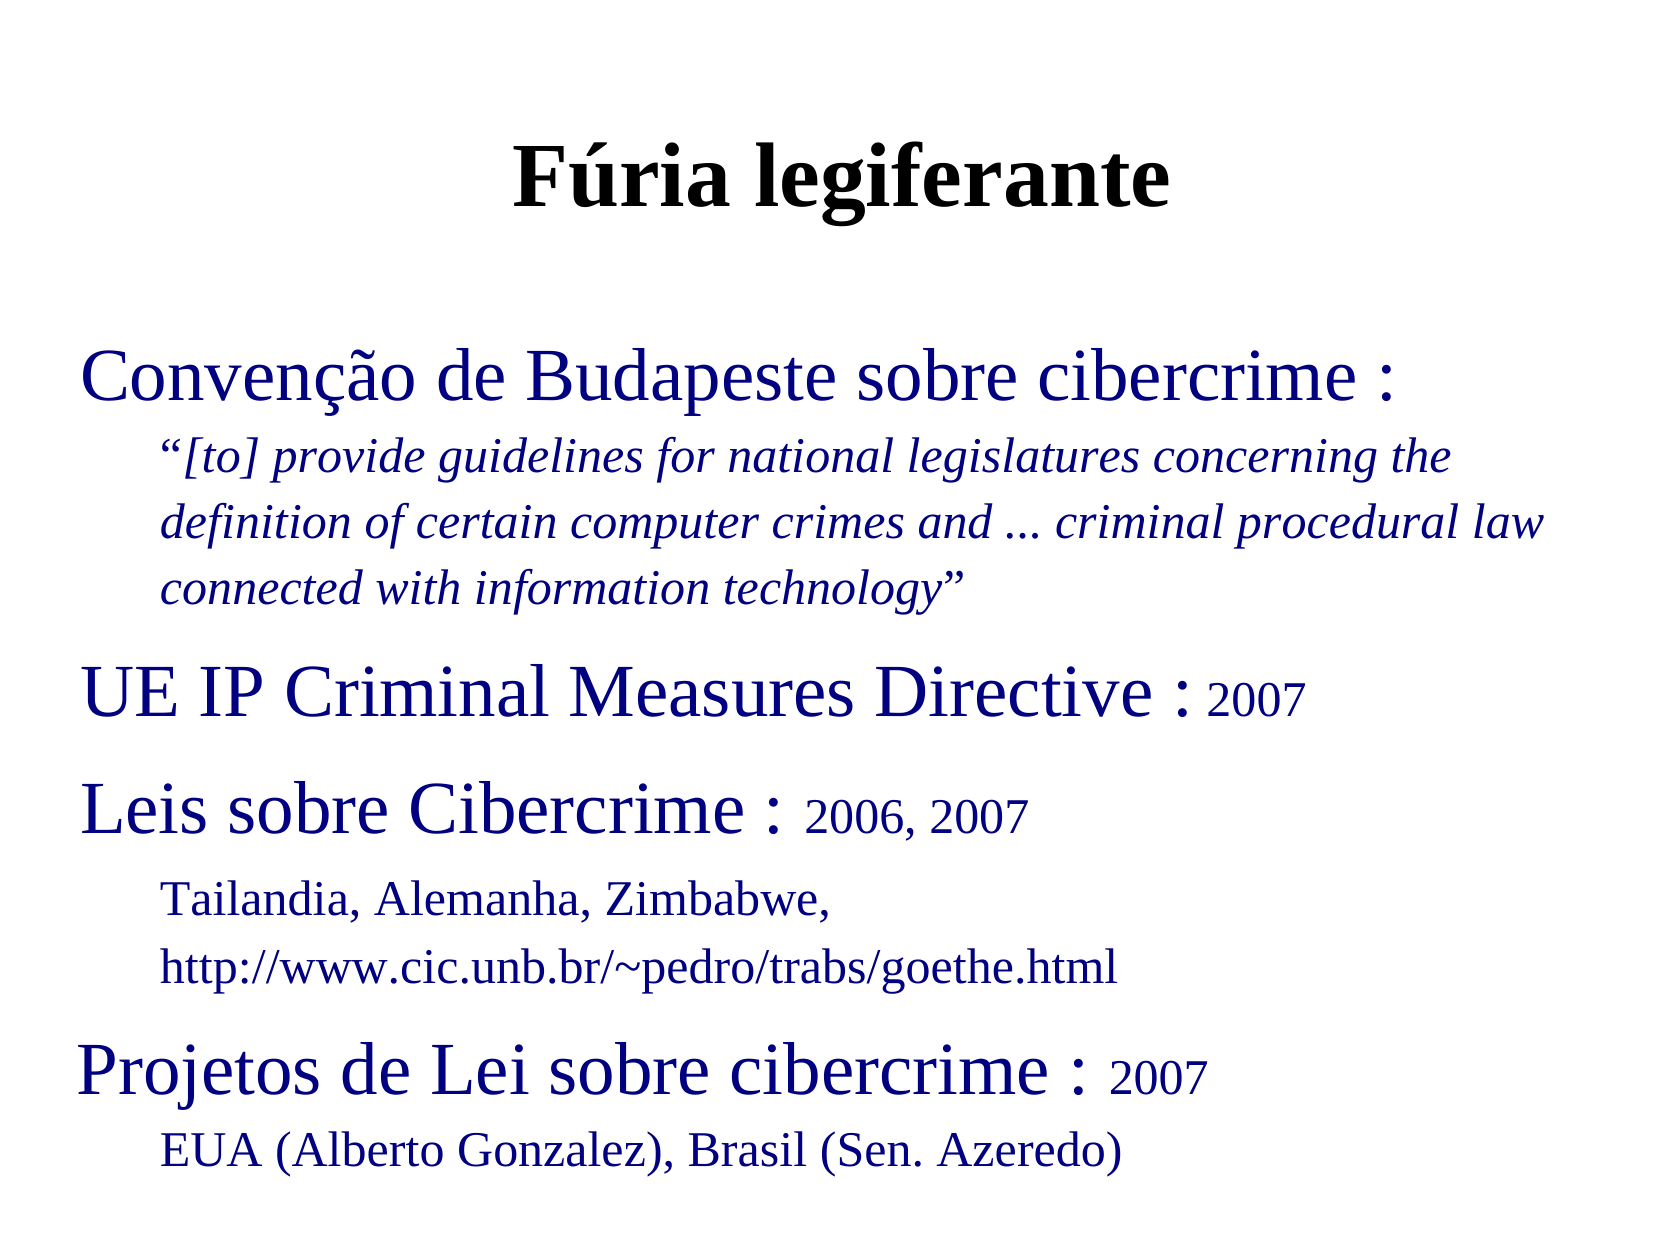

# Fúria legiferante
Convenção de Budapeste sobre cibercrime :
“[to] provide guidelines for national legislatures concerning the definition of certain computer crimes and ... criminal procedural law connected with information technology”
UE IP Criminal Measures Directive : 2007
Leis sobre Cibercrime : 2006, 2007
Tailandia, Alemanha, Zimbabwe, http://www.cic.unb.br/~pedro/trabs/goethe.html
Projetos de Lei sobre cibercrime : 2007
EUA (Alberto Gonzalez), Brasil (Sen. Azeredo)